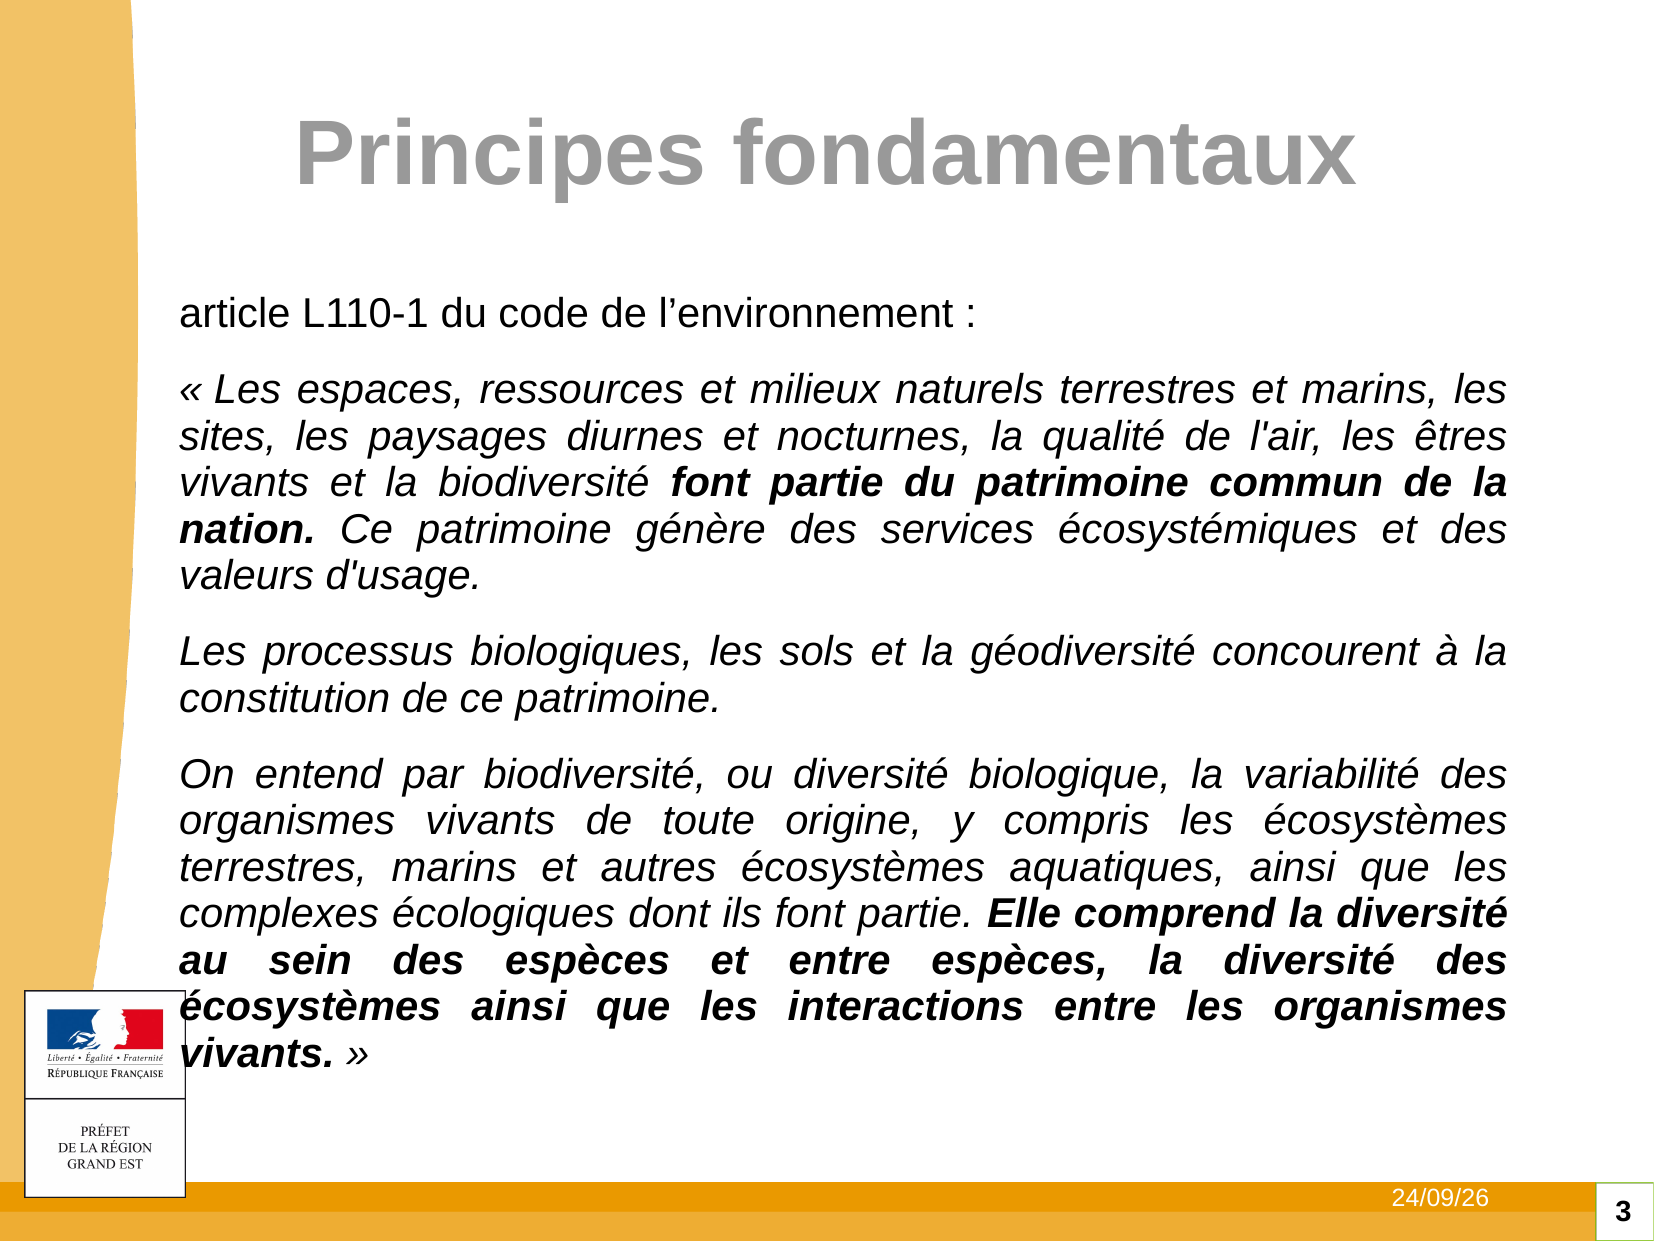

# Principes fondamentaux
article L110-1 du code de l’environnement :
« Les espaces, ressources et milieux naturels terrestres et marins, les sites, les paysages diurnes et nocturnes, la qualité de l'air, les êtres vivants et la biodiversité font partie du patrimoine commun de la nation. Ce patrimoine génère des services écosystémiques et des valeurs d'usage.
Les processus biologiques, les sols et la géodiversité concourent à la constitution de ce patrimoine.
On entend par biodiversité, ou diversité biologique, la variabilité des organismes vivants de toute origine, y compris les écosystèmes terrestres, marins et autres écosystèmes aquatiques, ainsi que les complexes écologiques dont ils font partie. Elle comprend la diversité au sein des espèces et entre espèces, la diversité des écosystèmes ainsi que les interactions entre les organismes vivants. »
3